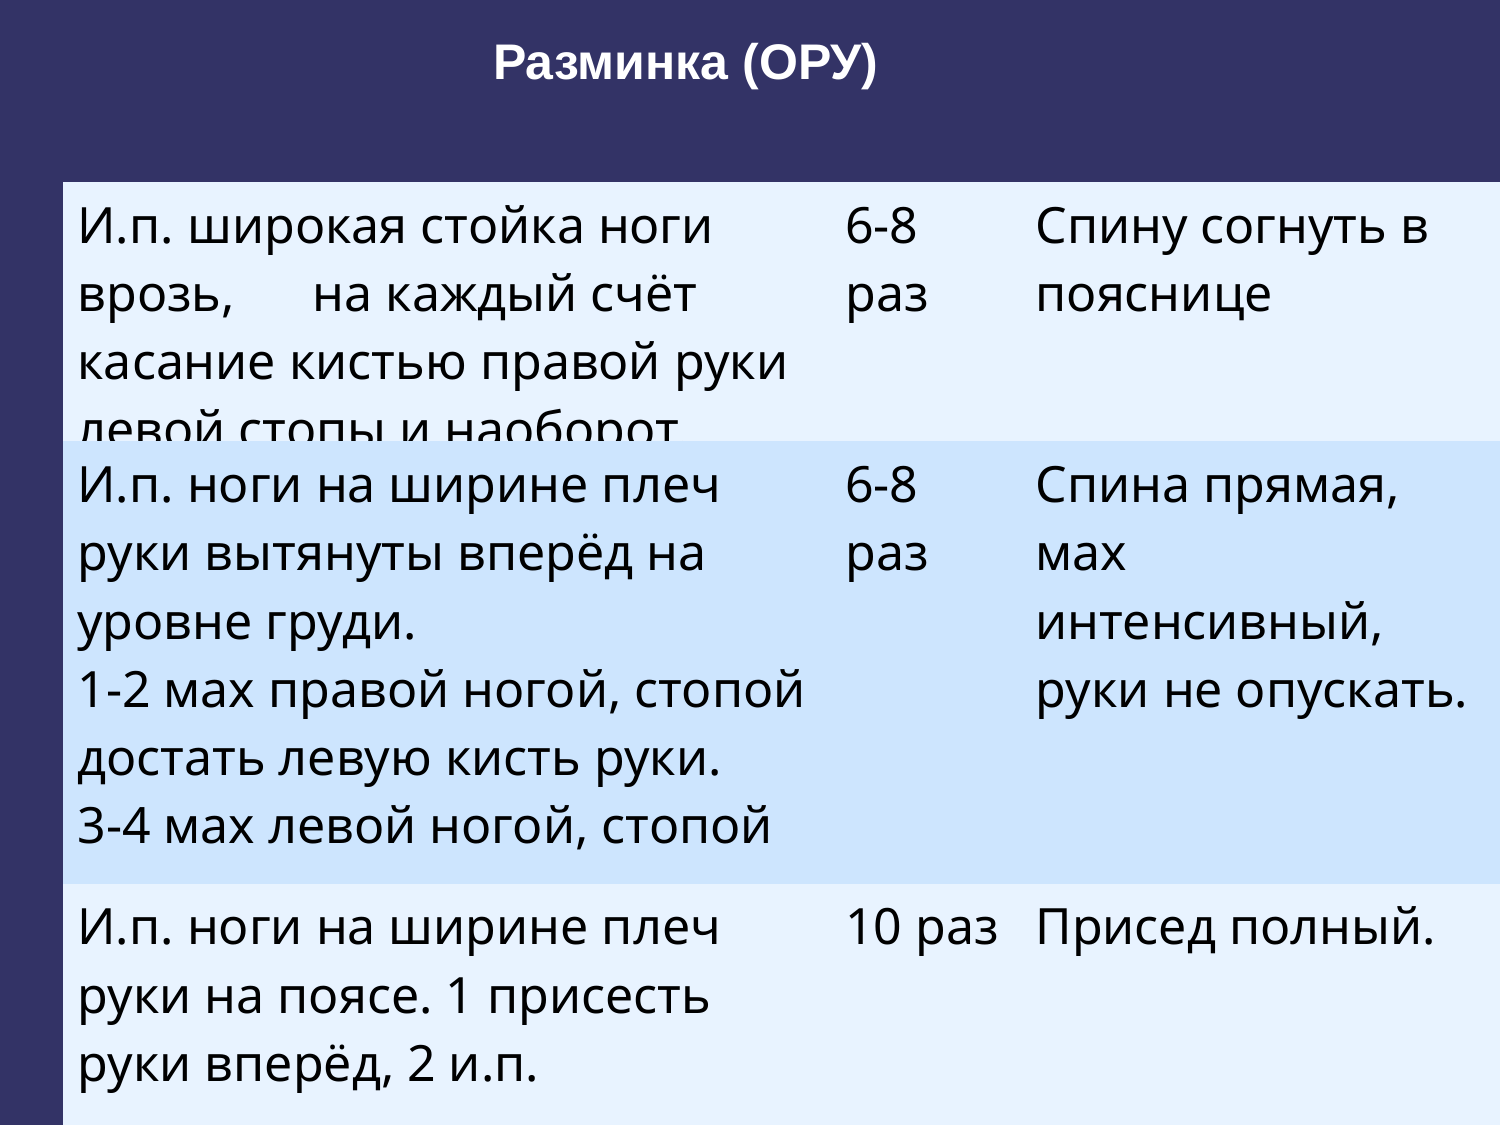

Разминка (ОРУ)
| И.п. широкая стойка ноги врозь, на каждый счёт касание кистью правой руки левой стопы и наоборот. | 6-8 раз | Спину согнуть в пояснице |
| --- | --- | --- |
| И.п. ноги на ширине плеч руки вытянуты вперёд на уровне груди. 1-2 мах правой ногой, стопой достать левую кисть руки. 3-4 мах левой ногой, стопой достать правую кисть руки. | 6-8 раз | Спина прямая, мах интенсивный, руки не опускать. |
| И.п. ноги на ширине плеч руки на поясе. 1 присесть руки вперёд, 2 и.п. | 10 раз | Присед полный. |
#